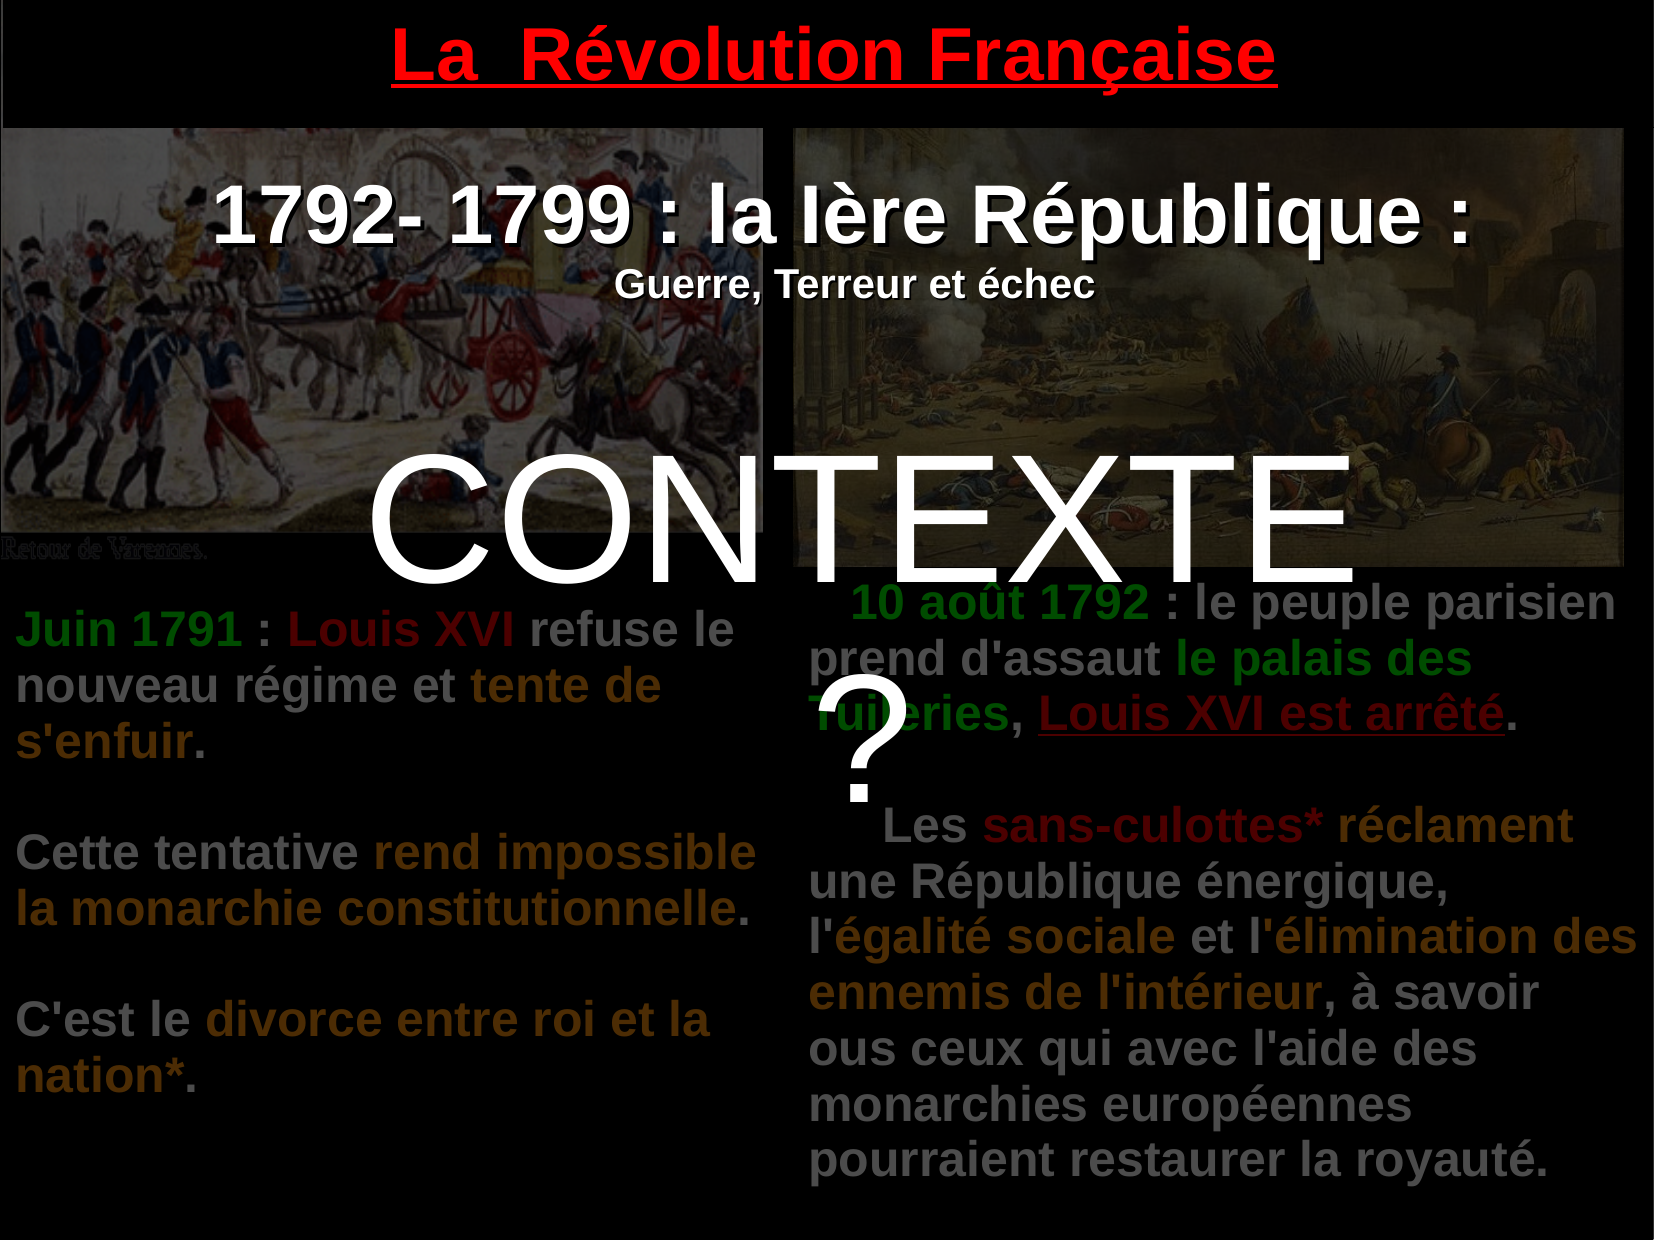

La Révolution Française
 CONTEXTE
?
1792- 1799 : la Ière République :
Guerre, Terreur et échec
 10 août 1792 : le peuple parisien prend d'assaut le palais des Tuileries, Louis XVI est arrêté.
	Les sans-culottes* réclament une République énergique, l'égalité sociale et l'élimination des ennemis de l'intérieur, à savoir ous ceux qui avec l'aide des monarchies européennes pourraient restaurer la royauté.
Juin 1791 : Louis XVI refuse le nouveau régime et tente de s'enfuir.
Cette tentative rend impossible la monarchie constitutionnelle.
C'est le divorce entre roi et la nation*.